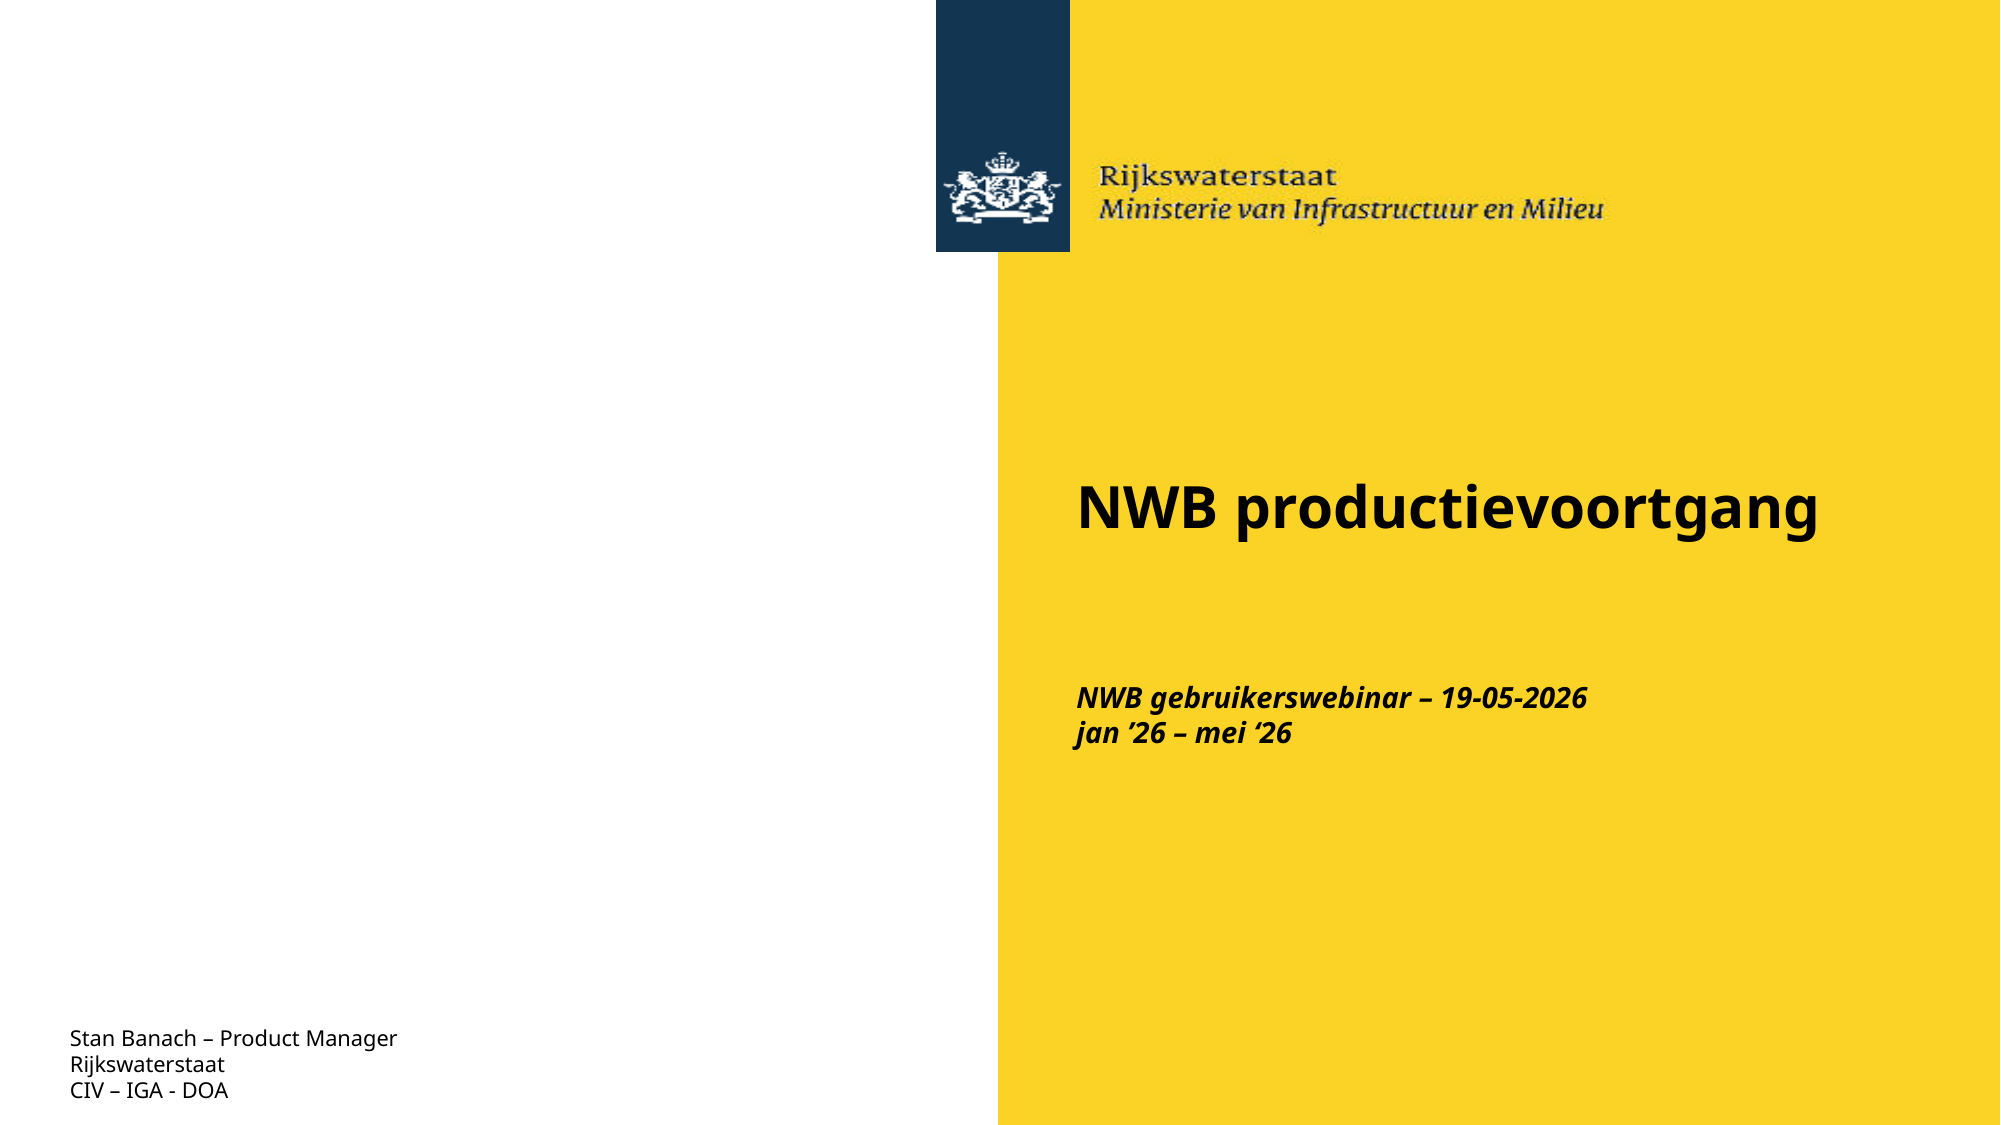

# NWB productievoortgang NWB gebruikerswebinar – 19-05-2026 jan ’26 – mei ‘26
Stan Banach – Product Manager
Rijkswaterstaat
CIV – IGA - DOA